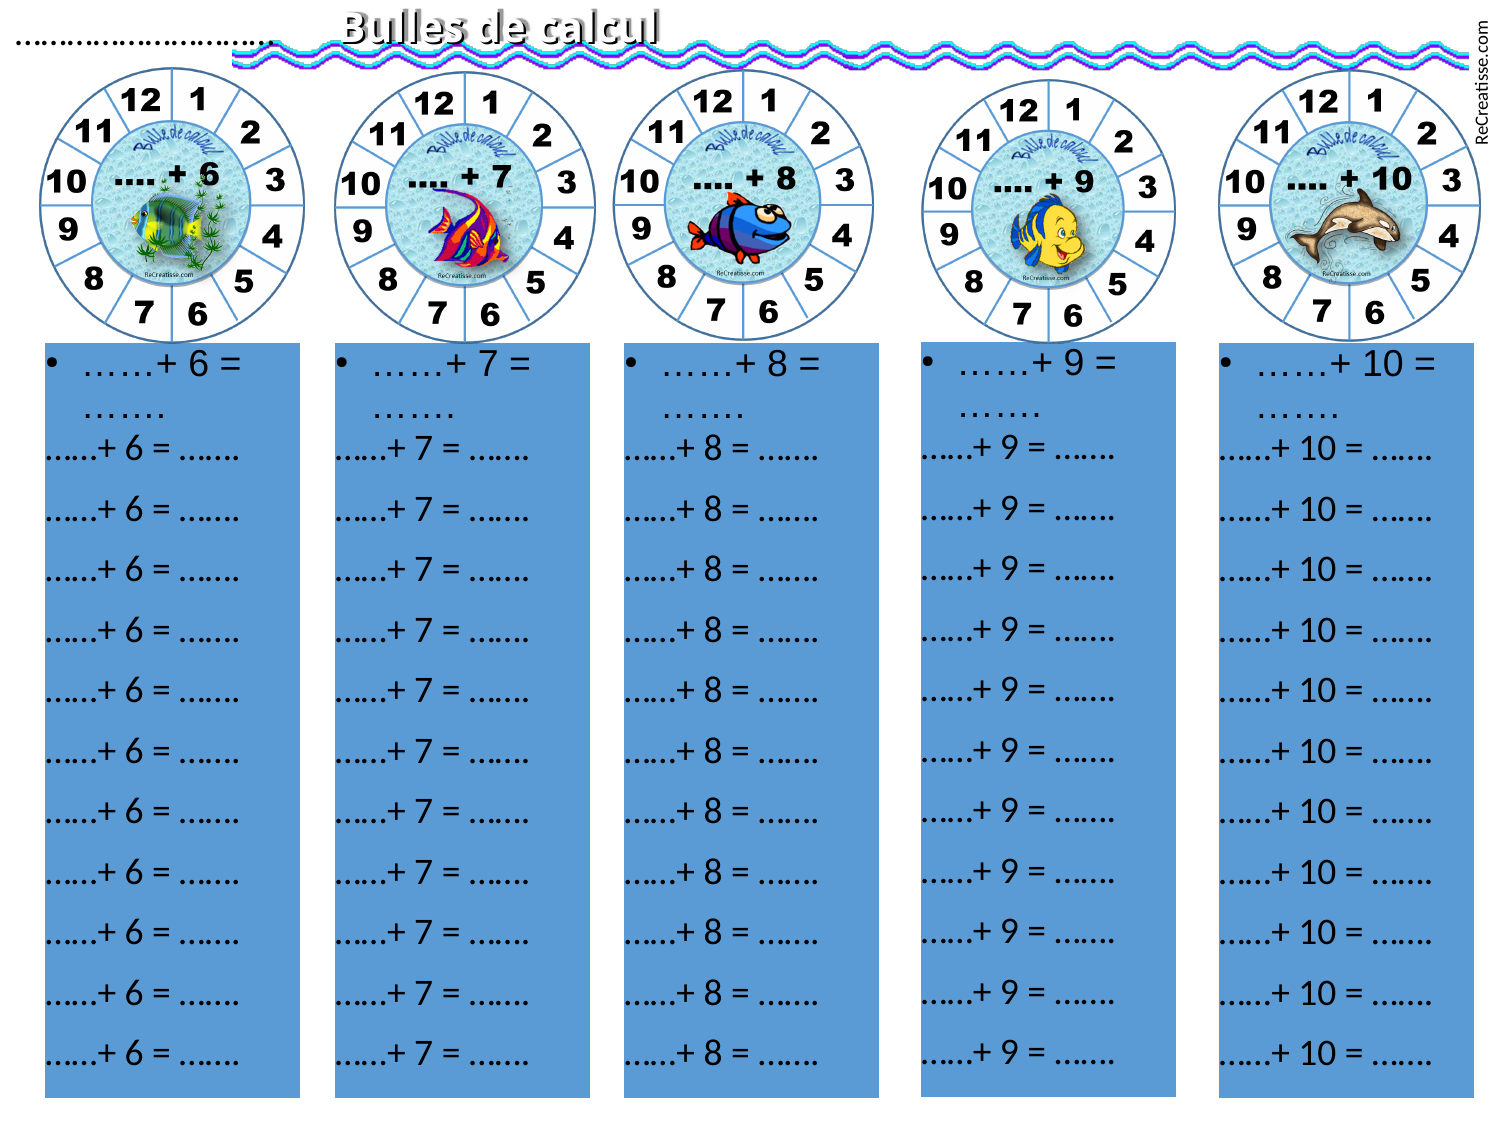

…………………………
Bulles de calcul
ReCreatisse.com
| ……+ 9 = ……. |
| --- |
| ……+ 9 = ……. |
| ……+ 9 = ……. |
| ……+ 9 = ……. |
| ……+ 9 = ……. |
| ……+ 9 = ……. |
| ……+ 9 = ……. |
| ……+ 9 = ……. |
| ……+ 9 = ……. |
| ……+ 9 = ……. |
| ……+ 9 = ……. |
| ……+ 9 = ……. |
| ……+ 6 = ……. |
| --- |
| ……+ 6 = ……. |
| ……+ 6 = ……. |
| ……+ 6 = ……. |
| ……+ 6 = ……. |
| ……+ 6 = ……. |
| ……+ 6 = ……. |
| ……+ 6 = ……. |
| ……+ 6 = ……. |
| ……+ 6 = ……. |
| ……+ 6 = ……. |
| ……+ 6 = ……. |
| ……+ 7 = ……. |
| --- |
| ……+ 7 = ……. |
| ……+ 7 = ……. |
| ……+ 7 = ……. |
| ……+ 7 = ……. |
| ……+ 7 = ……. |
| ……+ 7 = ……. |
| ……+ 7 = ……. |
| ……+ 7 = ……. |
| ……+ 7 = ……. |
| ……+ 7 = ……. |
| ……+ 7 = ……. |
| ……+ 8 = ……. |
| --- |
| ……+ 8 = ……. |
| ……+ 8 = ……. |
| ……+ 8 = ……. |
| ……+ 8 = ……. |
| ……+ 8 = ……. |
| ……+ 8 = ……. |
| ……+ 8 = ……. |
| ……+ 8 = ……. |
| ……+ 8 = ……. |
| ……+ 8 = ……. |
| ……+ 8 = ……. |
| ……+ 10 = ……. |
| --- |
| ……+ 10 = ……. |
| ……+ 10 = ……. |
| ……+ 10 = ……. |
| ……+ 10 = ……. |
| ……+ 10 = ……. |
| ……+ 10 = ……. |
| ……+ 10 = ……. |
| ……+ 10 = ……. |
| ……+ 10 = ……. |
| ……+ 10 = ……. |
| ……+ 10 = ……. |